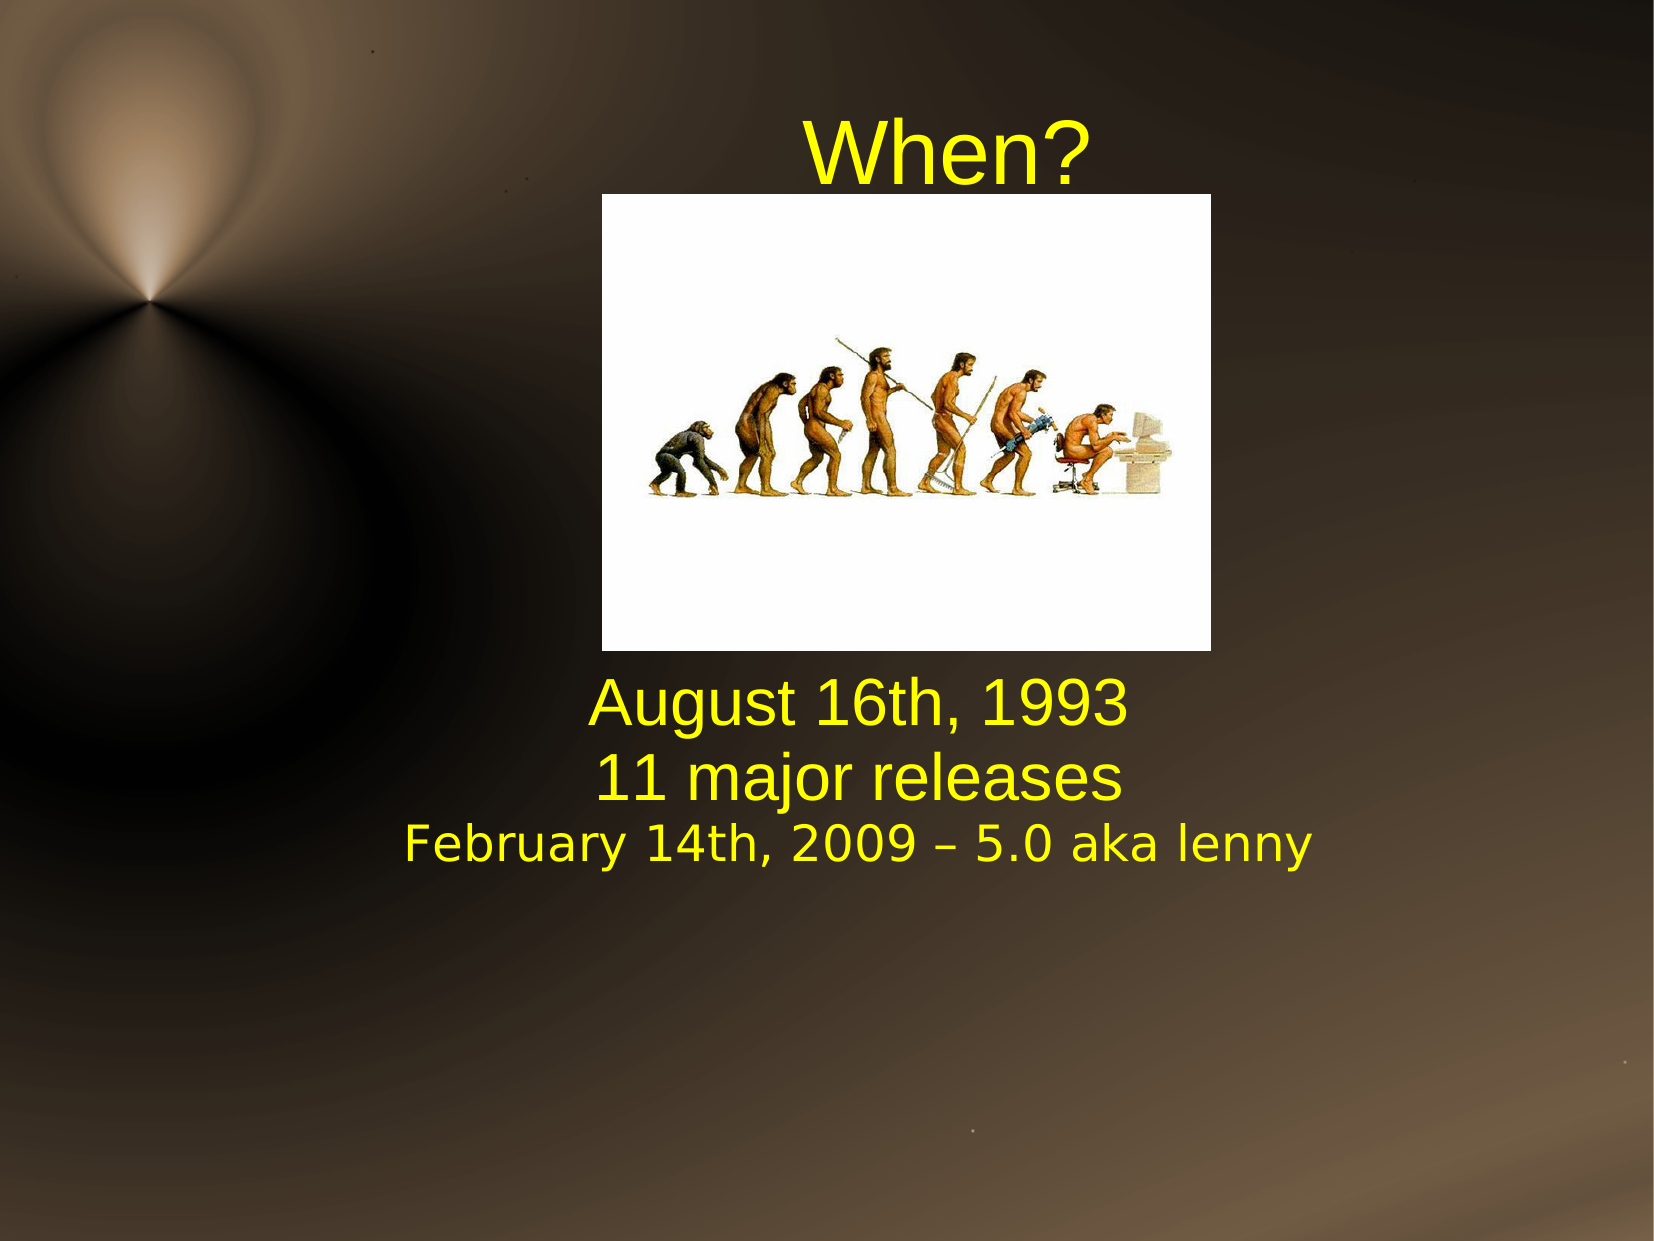

# When?
August 16th, 1993
11 major releases
February 14th, 2009 – 5.0 aka lenny